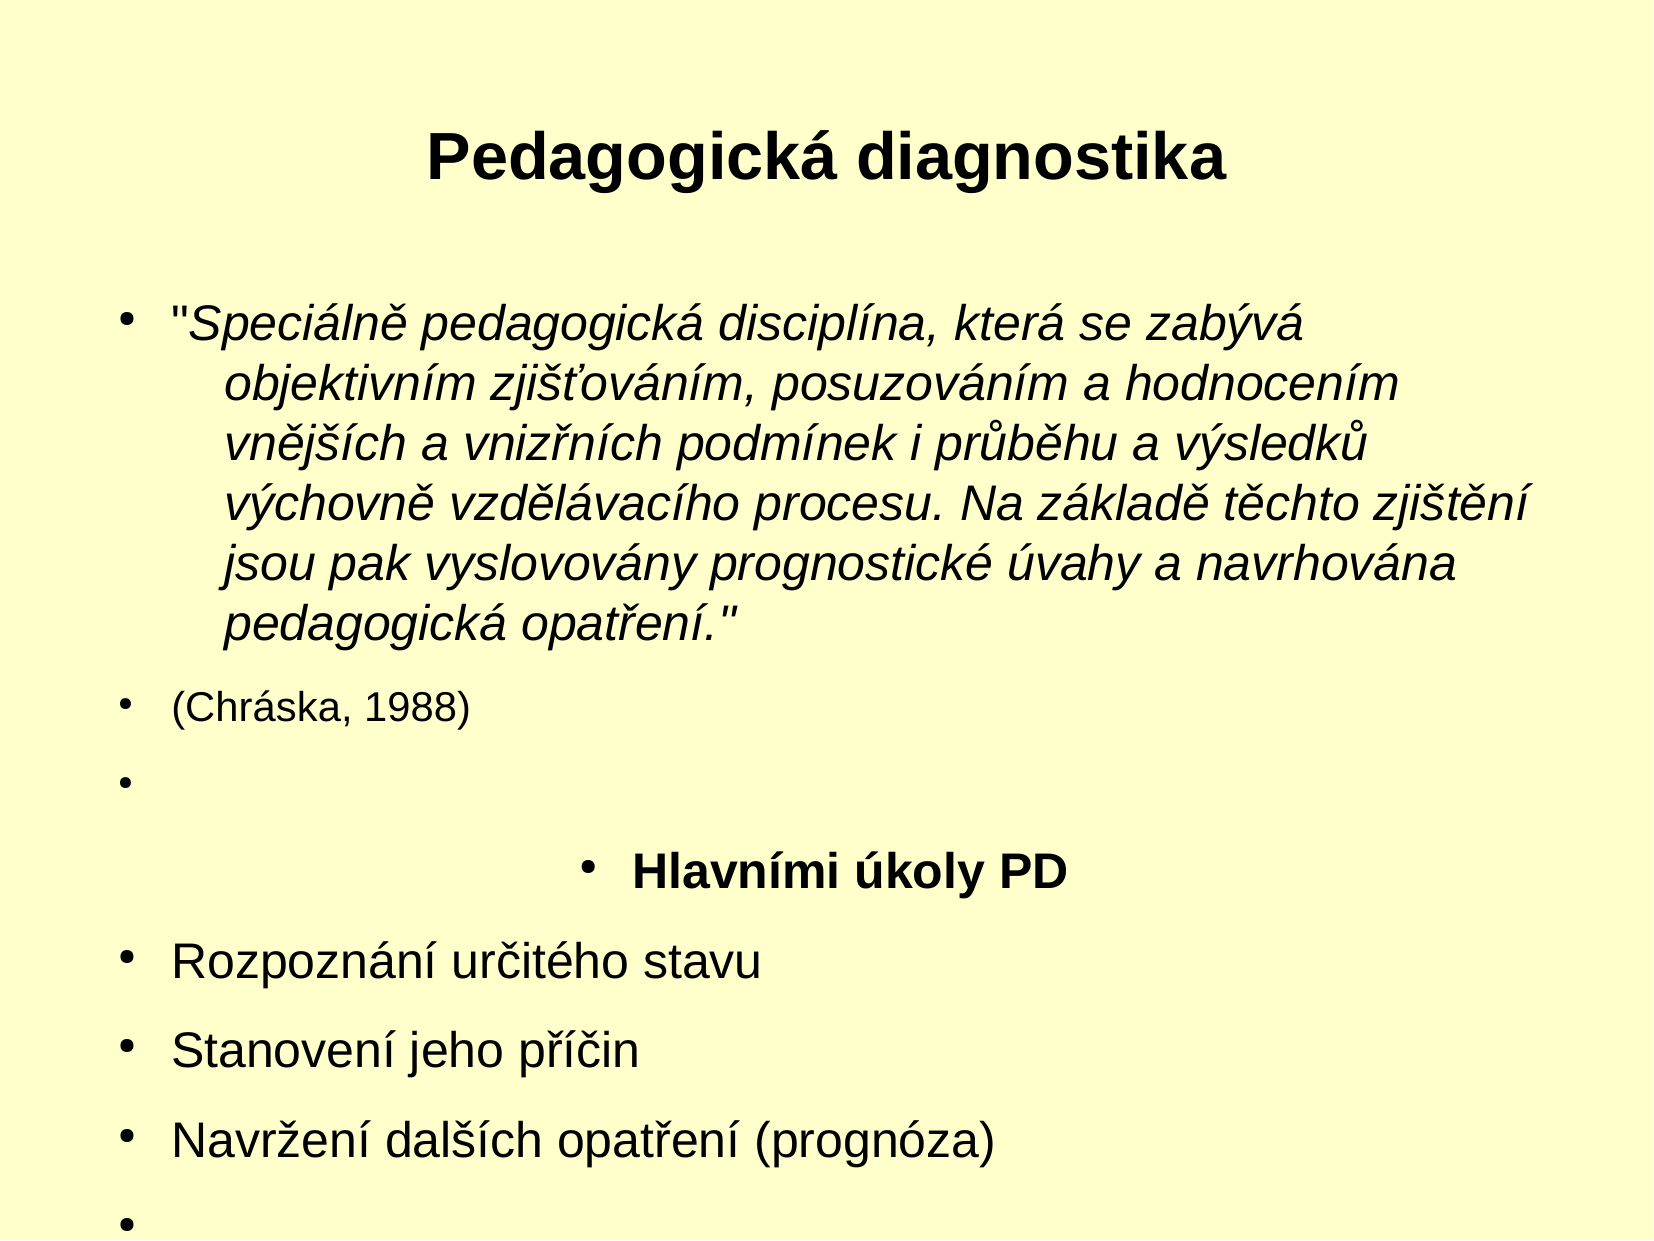

# Pedagogická diagnostika
"Speciálně pedagogická disciplína, která se zabývá objektivním zjišťováním, posuzováním a hodnocením vnějších a vnizřních podmínek i průběhu a výsledků výchovně vzdělávacího procesu. Na základě těchto zjištění jsou pak vyslovovány prognostické úvahy a navrhována pedagogická opatření."
(Chráska, 1988)
Hlavními úkoly PD
Rozpoznání určitého stavu
Stanovení jeho příčin
Navržení dalších opatření (prognóza)